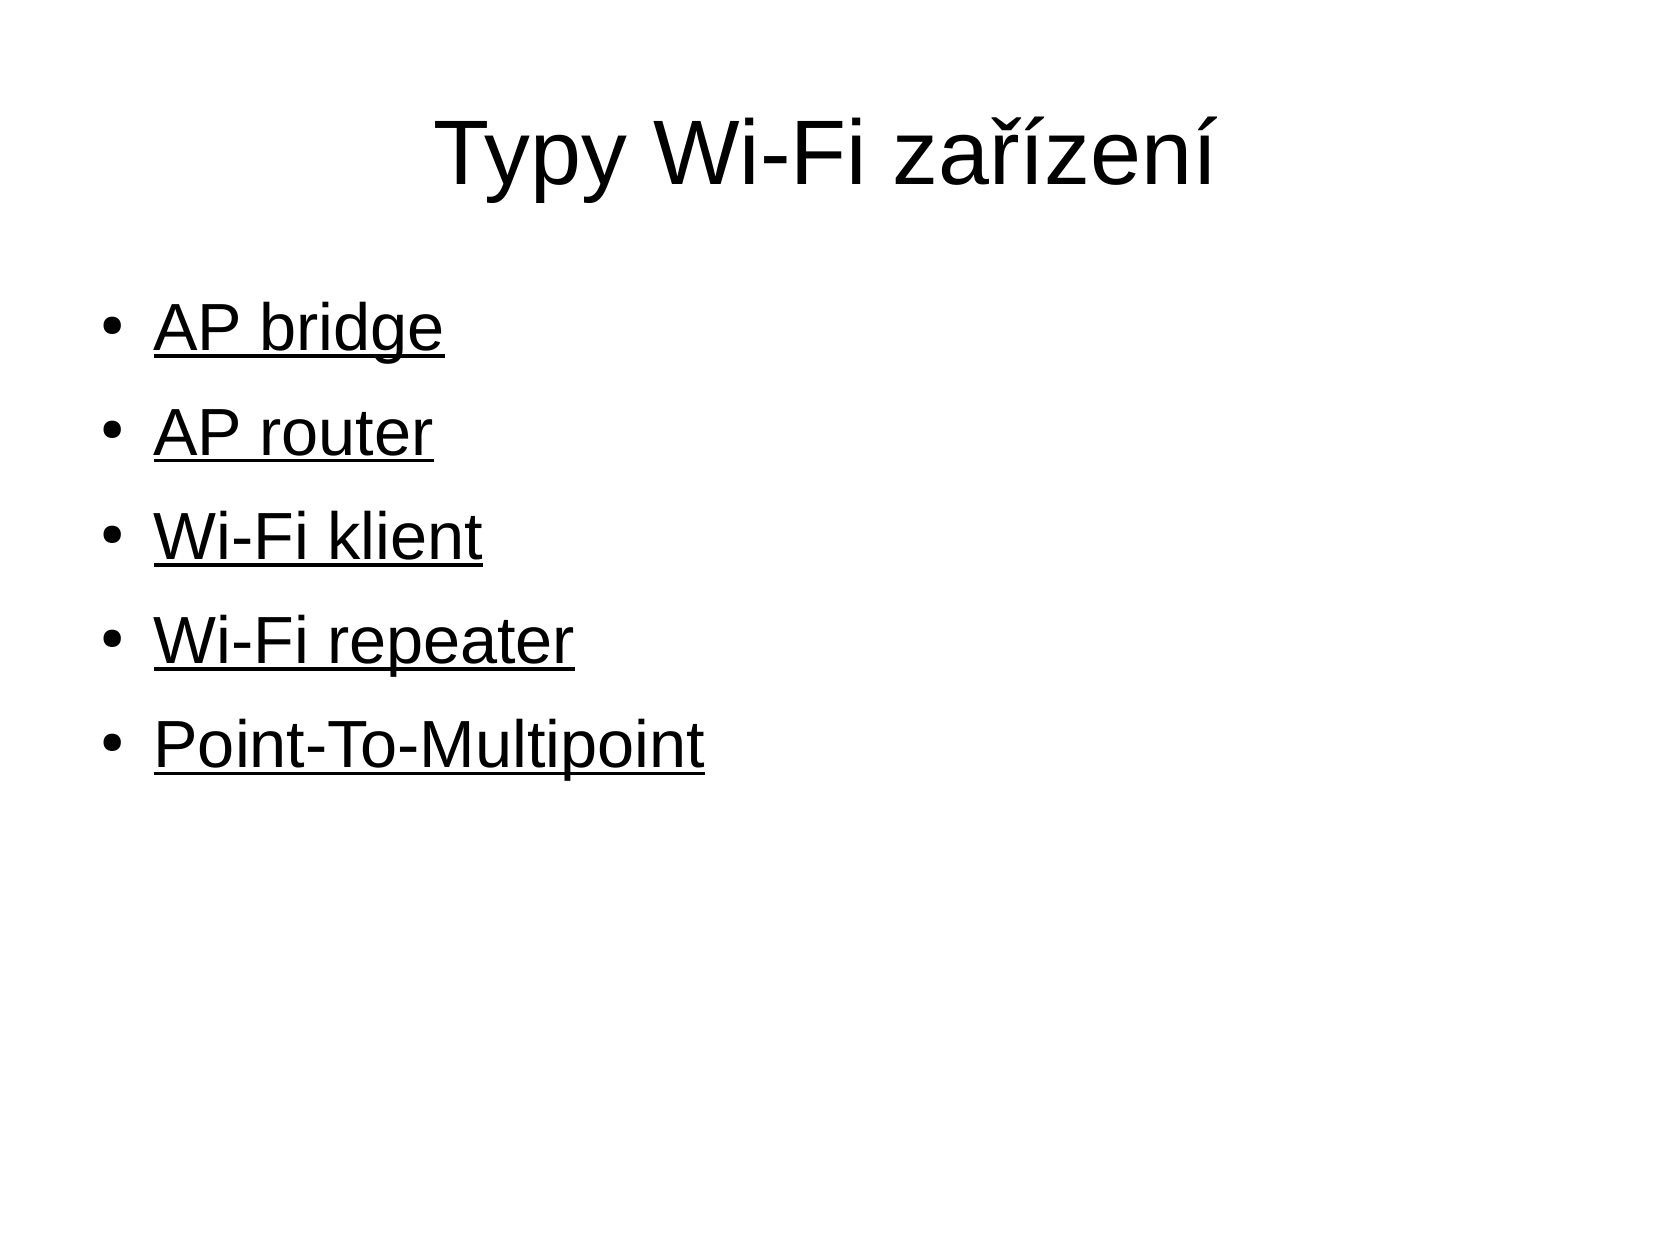

# Typy Wi-Fi zařízení
AP bridge
AP router
Wi-Fi klient
Wi-Fi repeater
Point-To-Multipoint